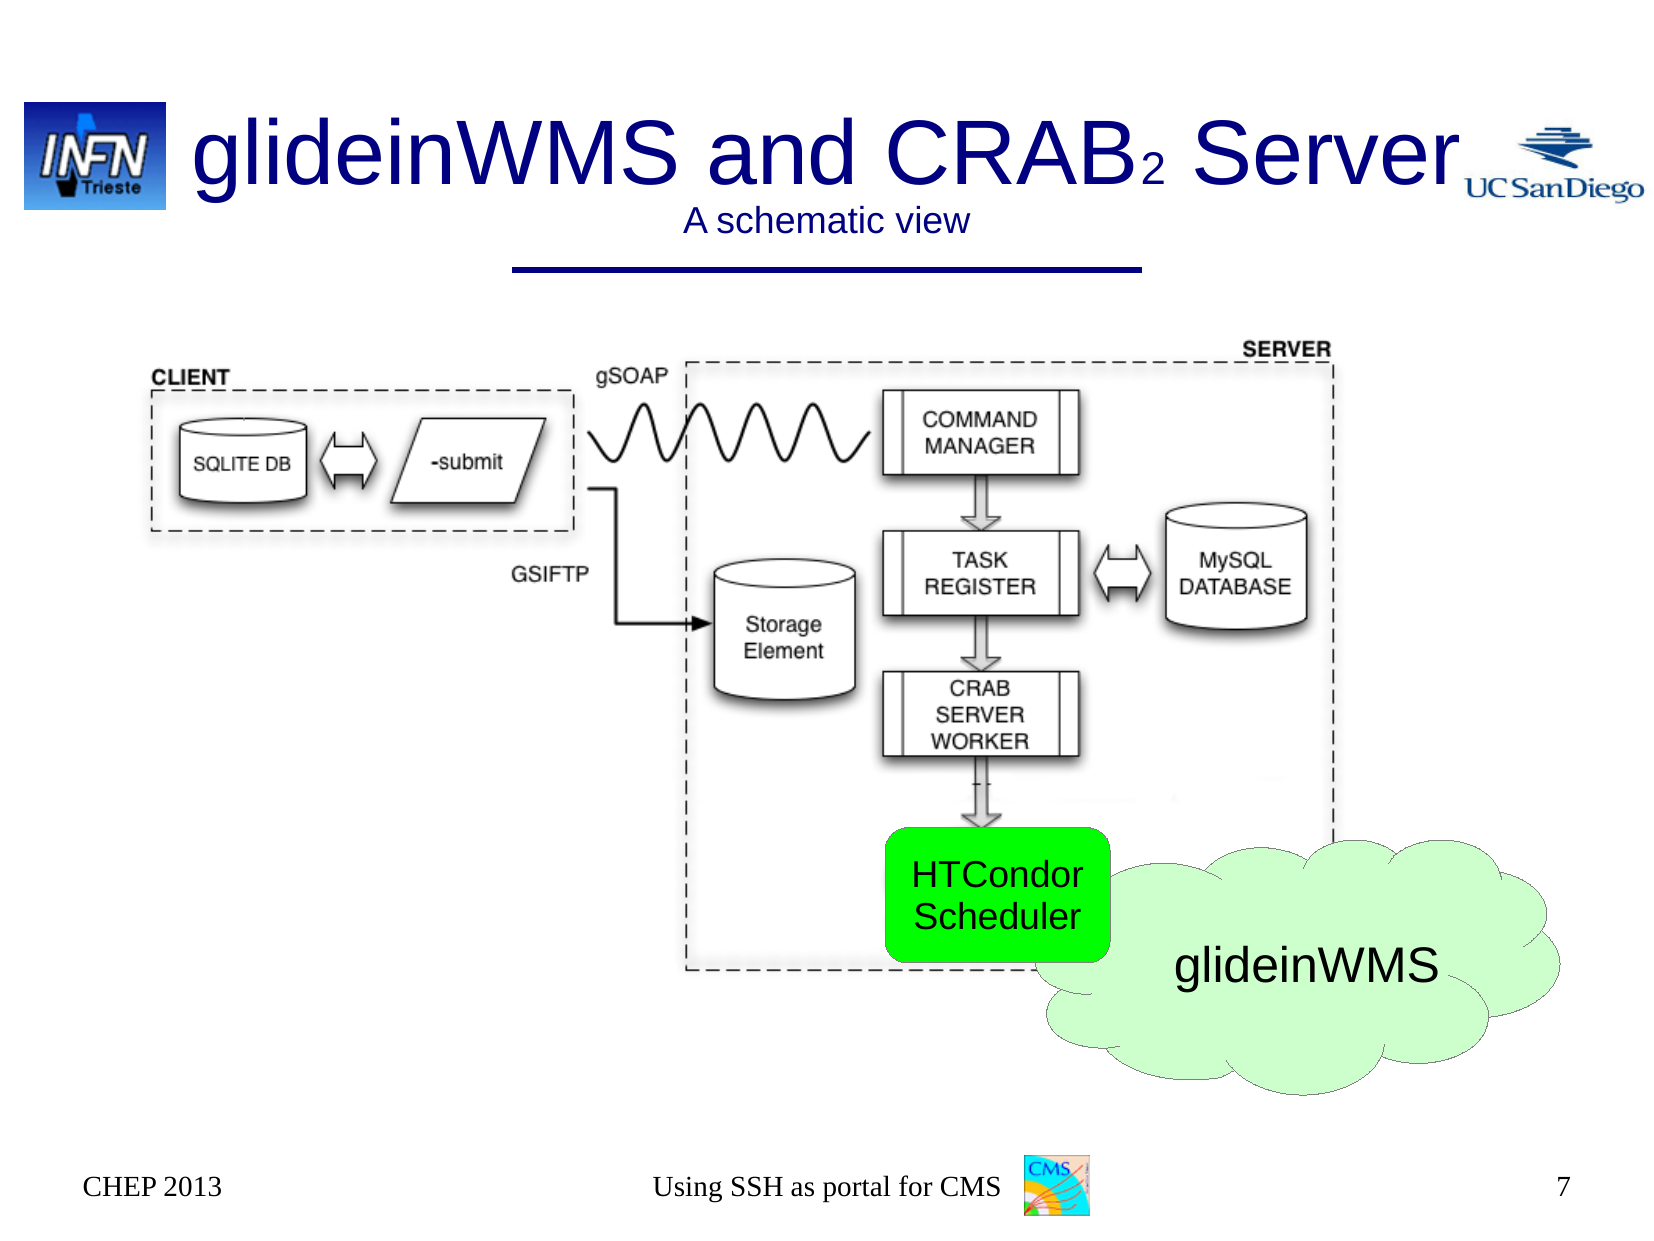

# glideinWMS and CRAB2 Server
A schematic view
HTCondor
Scheduler
glideinWMS
CHEP 2013
Using SSH as portal for CMS
7